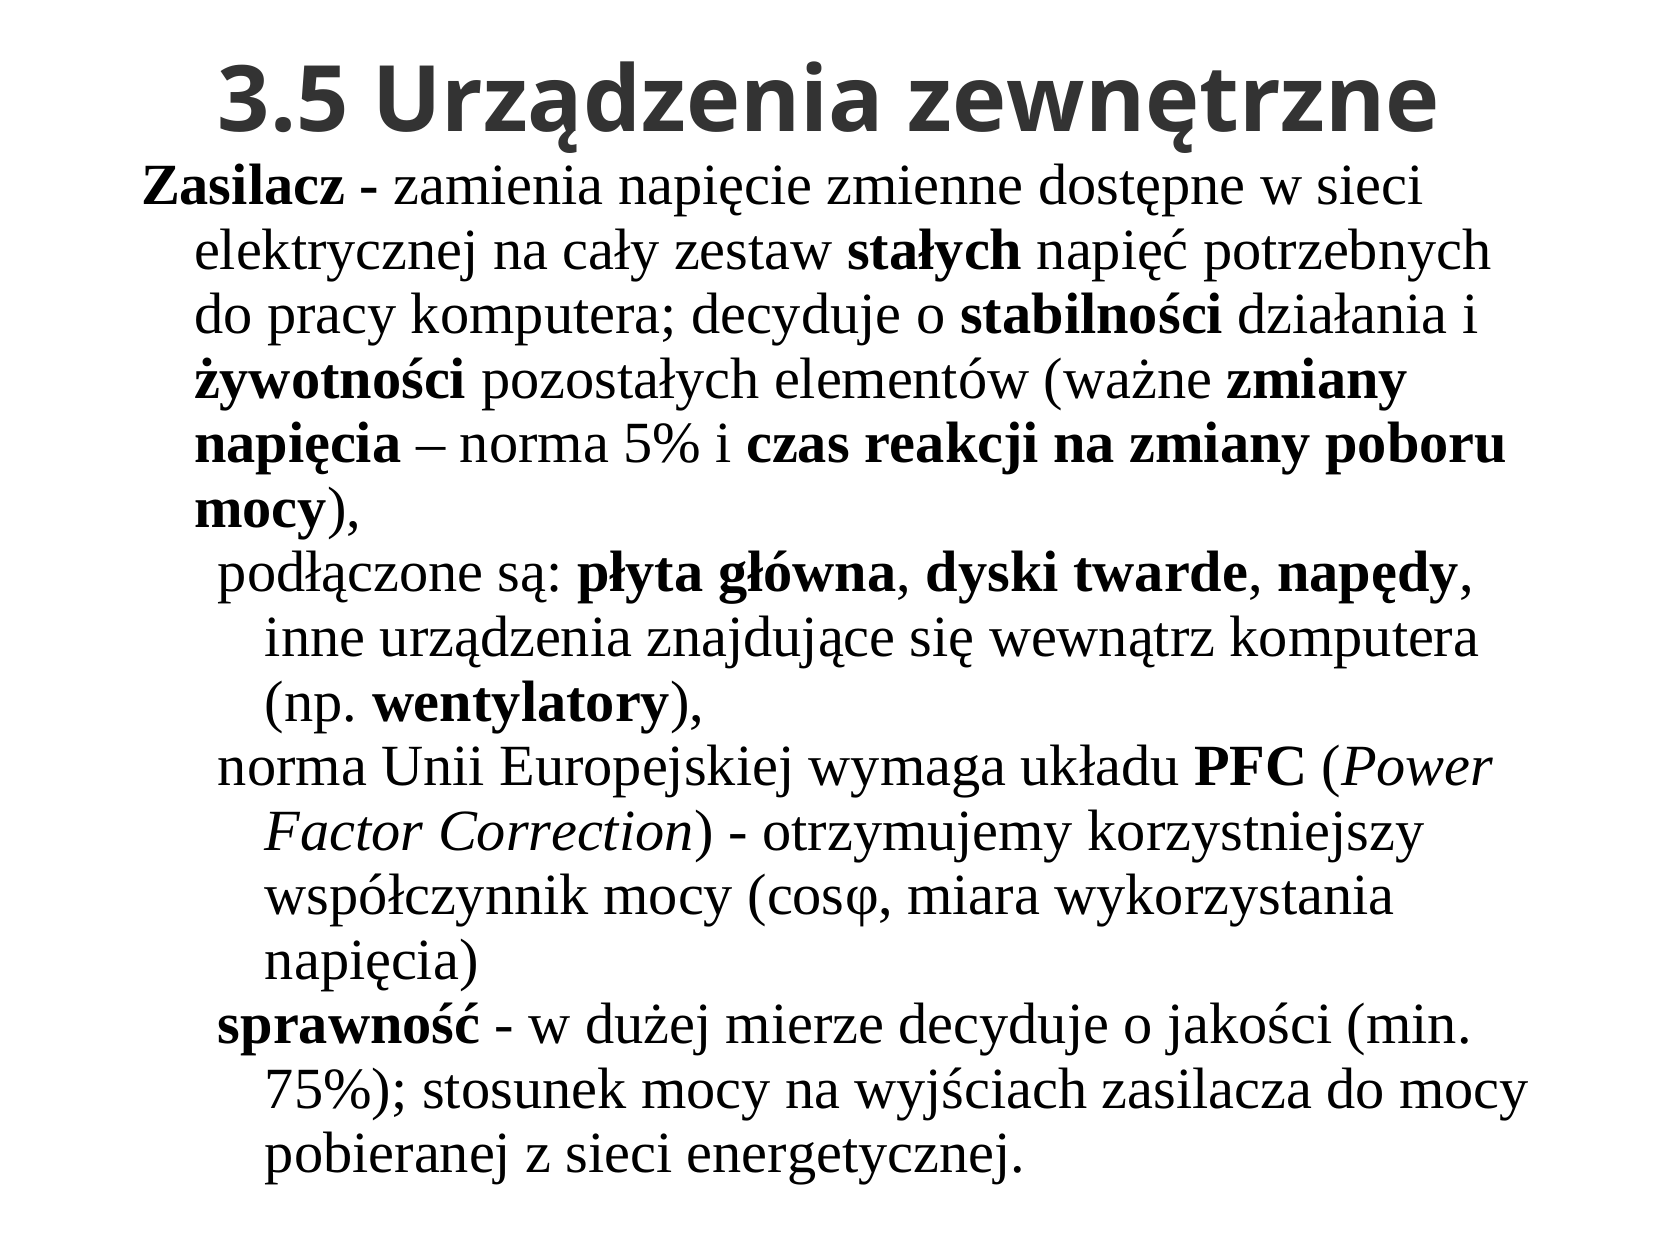

# 3.5 Urządzenia zewnętrzne
Zasilacz - zamienia napięcie zmienne dostępne w sieci elektrycznej na cały zestaw stałych napięć potrzebnych do pracy komputera; decyduje o stabilności działania i żywotności pozostałych elementów (ważne zmiany napięcia – norma 5% i czas reakcji na zmiany poboru mocy),
podłączone są: płyta główna, dyski twarde, napędy, inne urządzenia znajdujące się wewnątrz komputera (np. wentylatory),
norma Unii Europejskiej wymaga układu PFC (Power Factor Correction) - otrzymujemy korzystniejszy współczynnik mocy (cosφ, miara wykorzystania napięcia)
sprawność - w dużej mierze decyduje o jakości (min. 75%); stosunek mocy na wyjściach zasilacza do mocy pobieranej z sieci energetycznej.